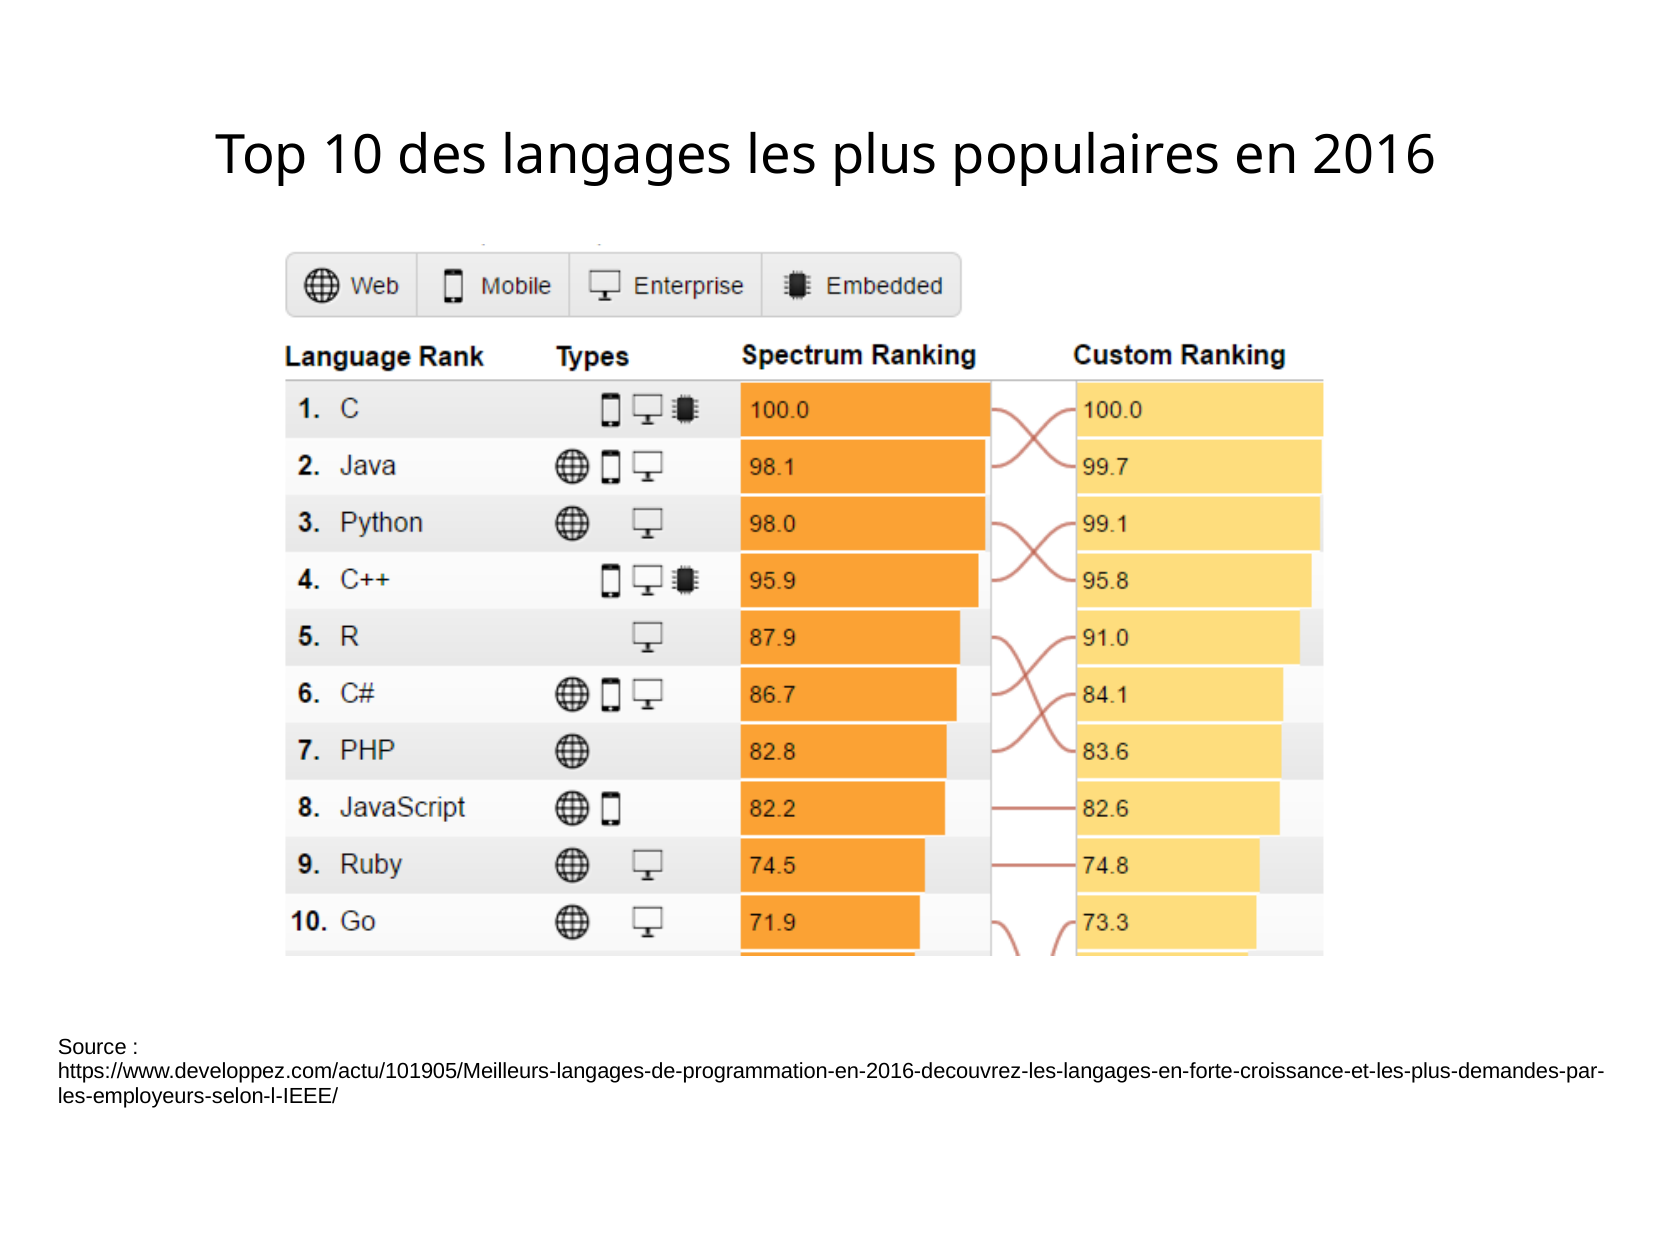

# Top 10 des langages les plus populaires en 2016
Source :
https://www.developpez.com/actu/101905/Meilleurs-langages-de-programmation-en-2016-decouvrez-les-langages-en-forte-croissance-et-les-plus-demandes-par-les-employeurs-selon-l-IEEE/